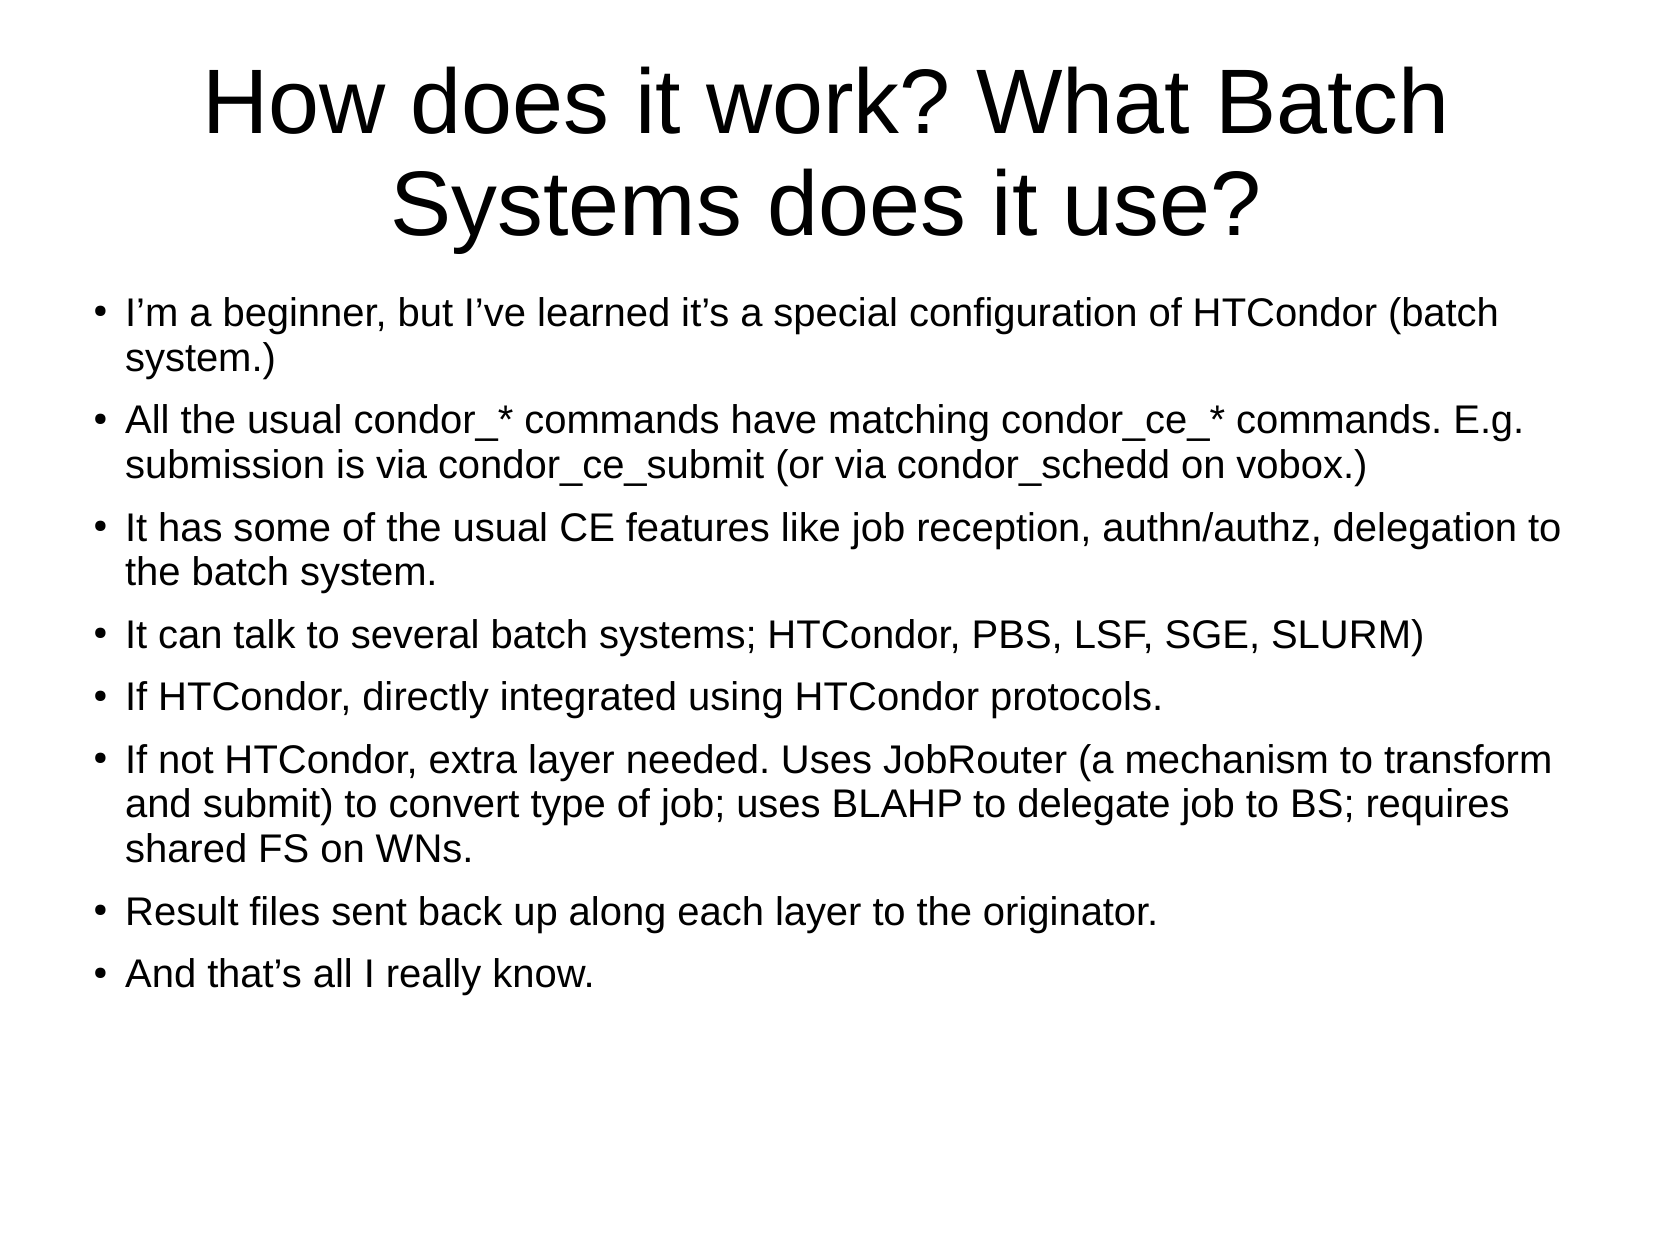

# How does it work? What Batch Systems does it use?
I’m a beginner, but I’ve learned it’s a special configuration of HTCondor (batch system.)
All the usual condor_* commands have matching condor_ce_* commands. E.g. submission is via condor_ce_submit (or via condor_schedd on vobox.)
It has some of the usual CE features like job reception, authn/authz, delegation to the batch system.
It can talk to several batch systems; HTCondor, PBS, LSF, SGE, SLURM)
If HTCondor, directly integrated using HTCondor protocols.
If not HTCondor, extra layer needed. Uses JobRouter (a mechanism to transform and submit) to convert type of job; uses BLAHP to delegate job to BS; requires shared FS on WNs.
Result files sent back up along each layer to the originator.
And that’s all I really know.